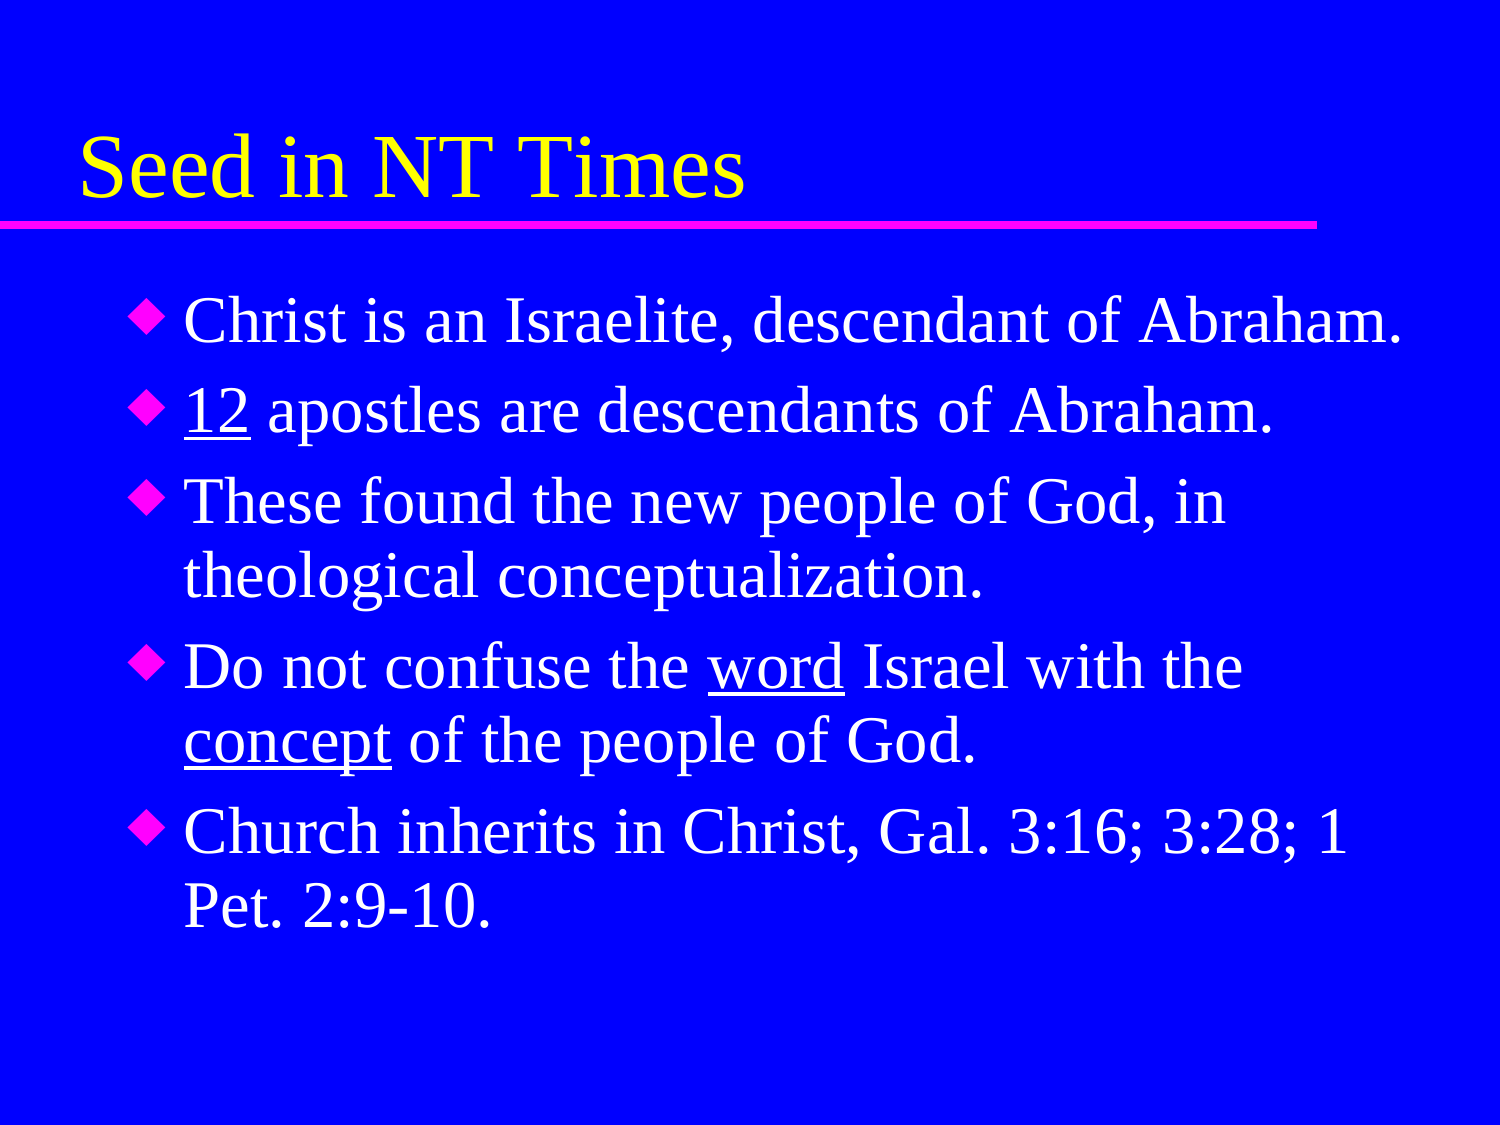

# Seed in NT Times
Christ is an Israelite, descendant of Abraham.
12 apostles are descendants of Abraham.
These found the new people of God, in theological conceptualization.
Do not confuse the word Israel with the concept of the people of God.
Church inherits in Christ, Gal. 3:16; 3:28; 1 Pet. 2:9-10.